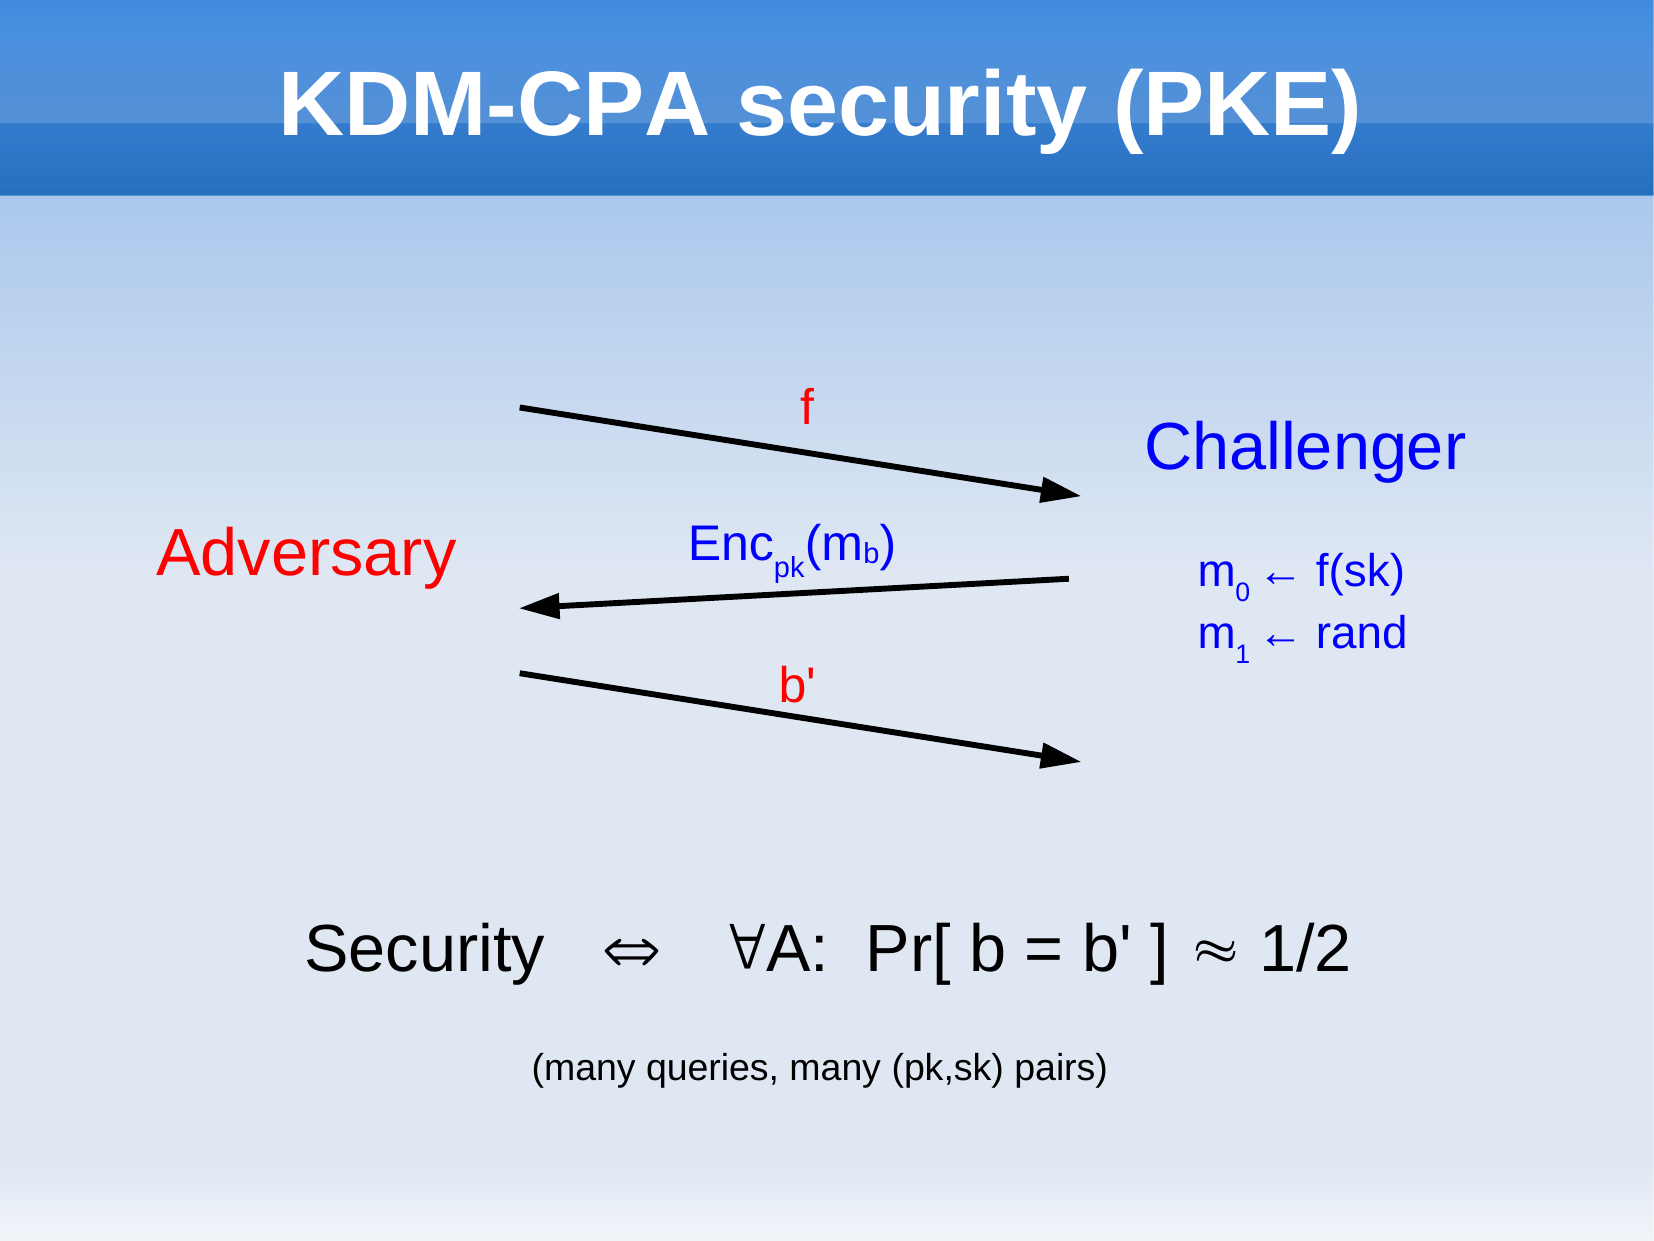

# KDM-CPA security (PKE)
f
Challenger
Adversary
Encpk(mb)
m0 ← f(sk)
m1 ← rand
b'
Security Û "A: Pr[ b = b' ] » 1/2
(many queries, many (pk,sk) pairs)